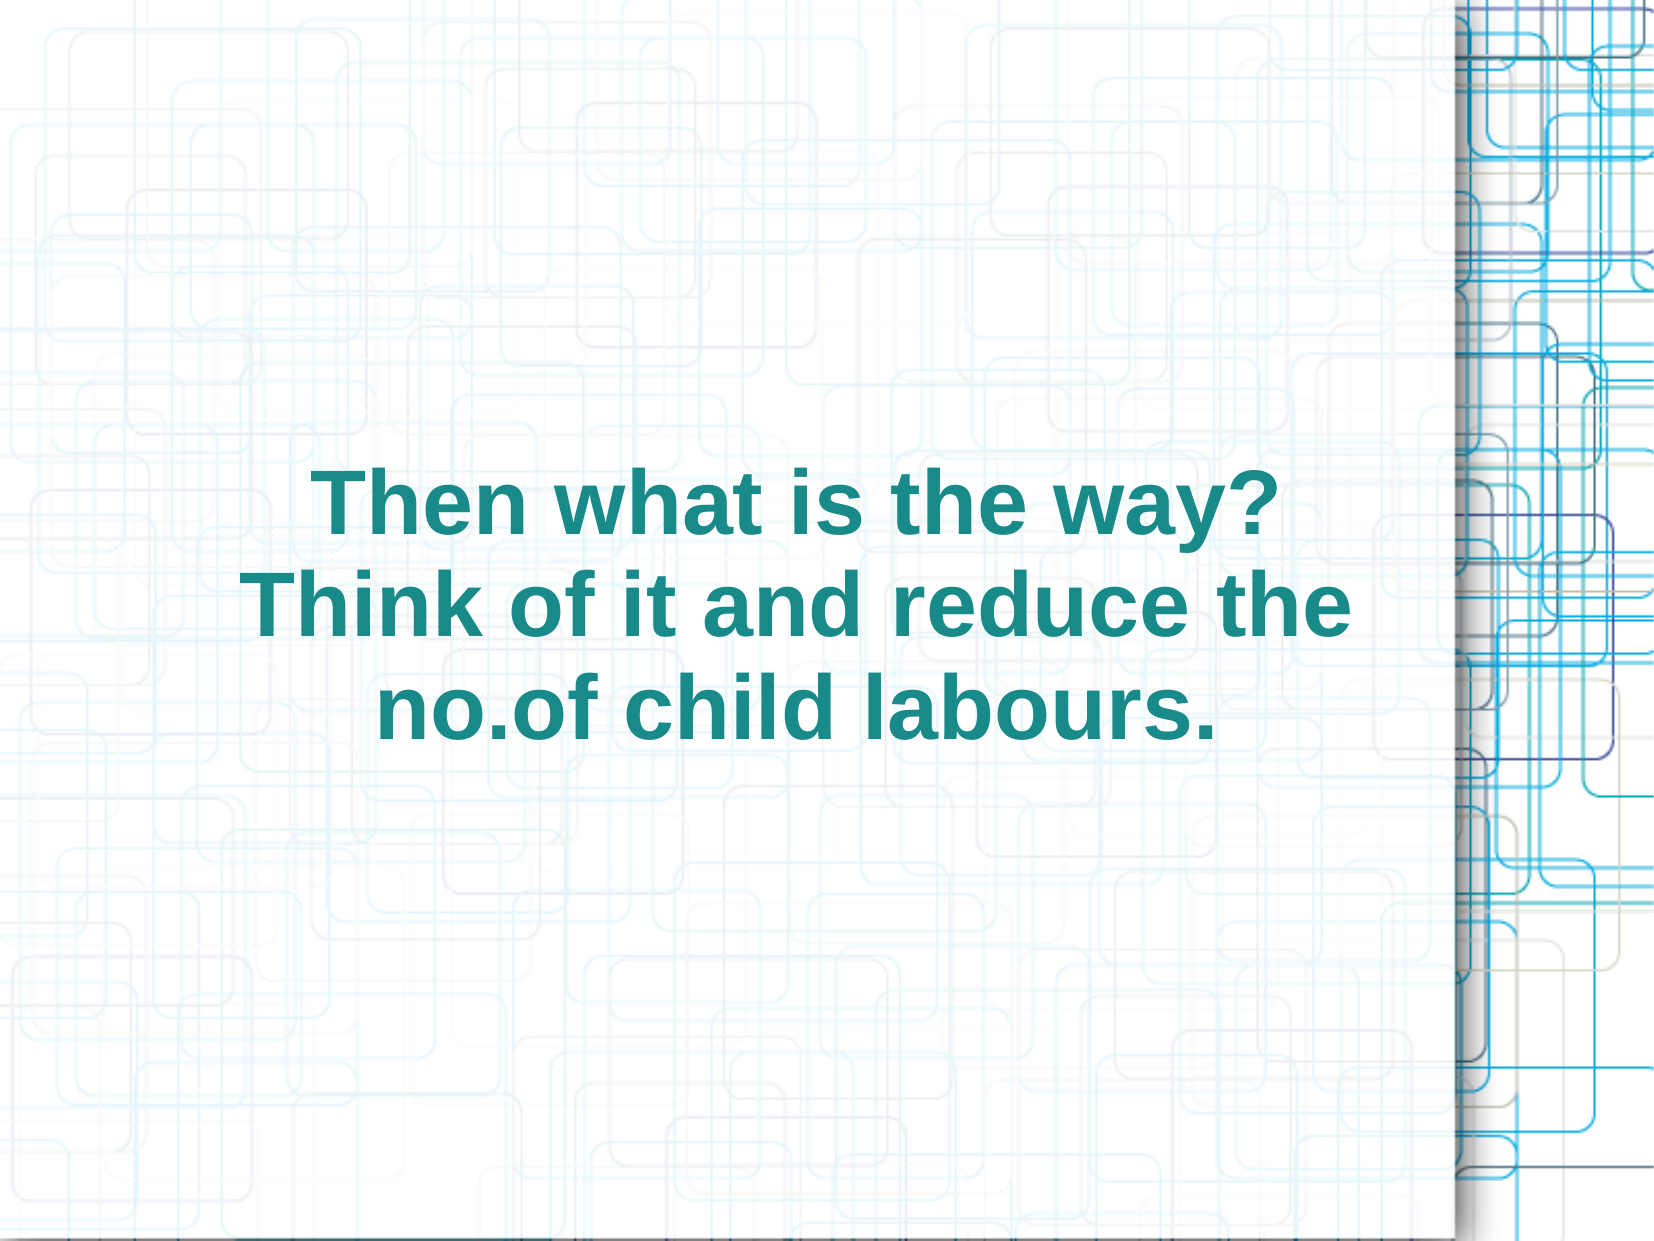

# Then what is the way? Think of it and reduce the no.of child labours.